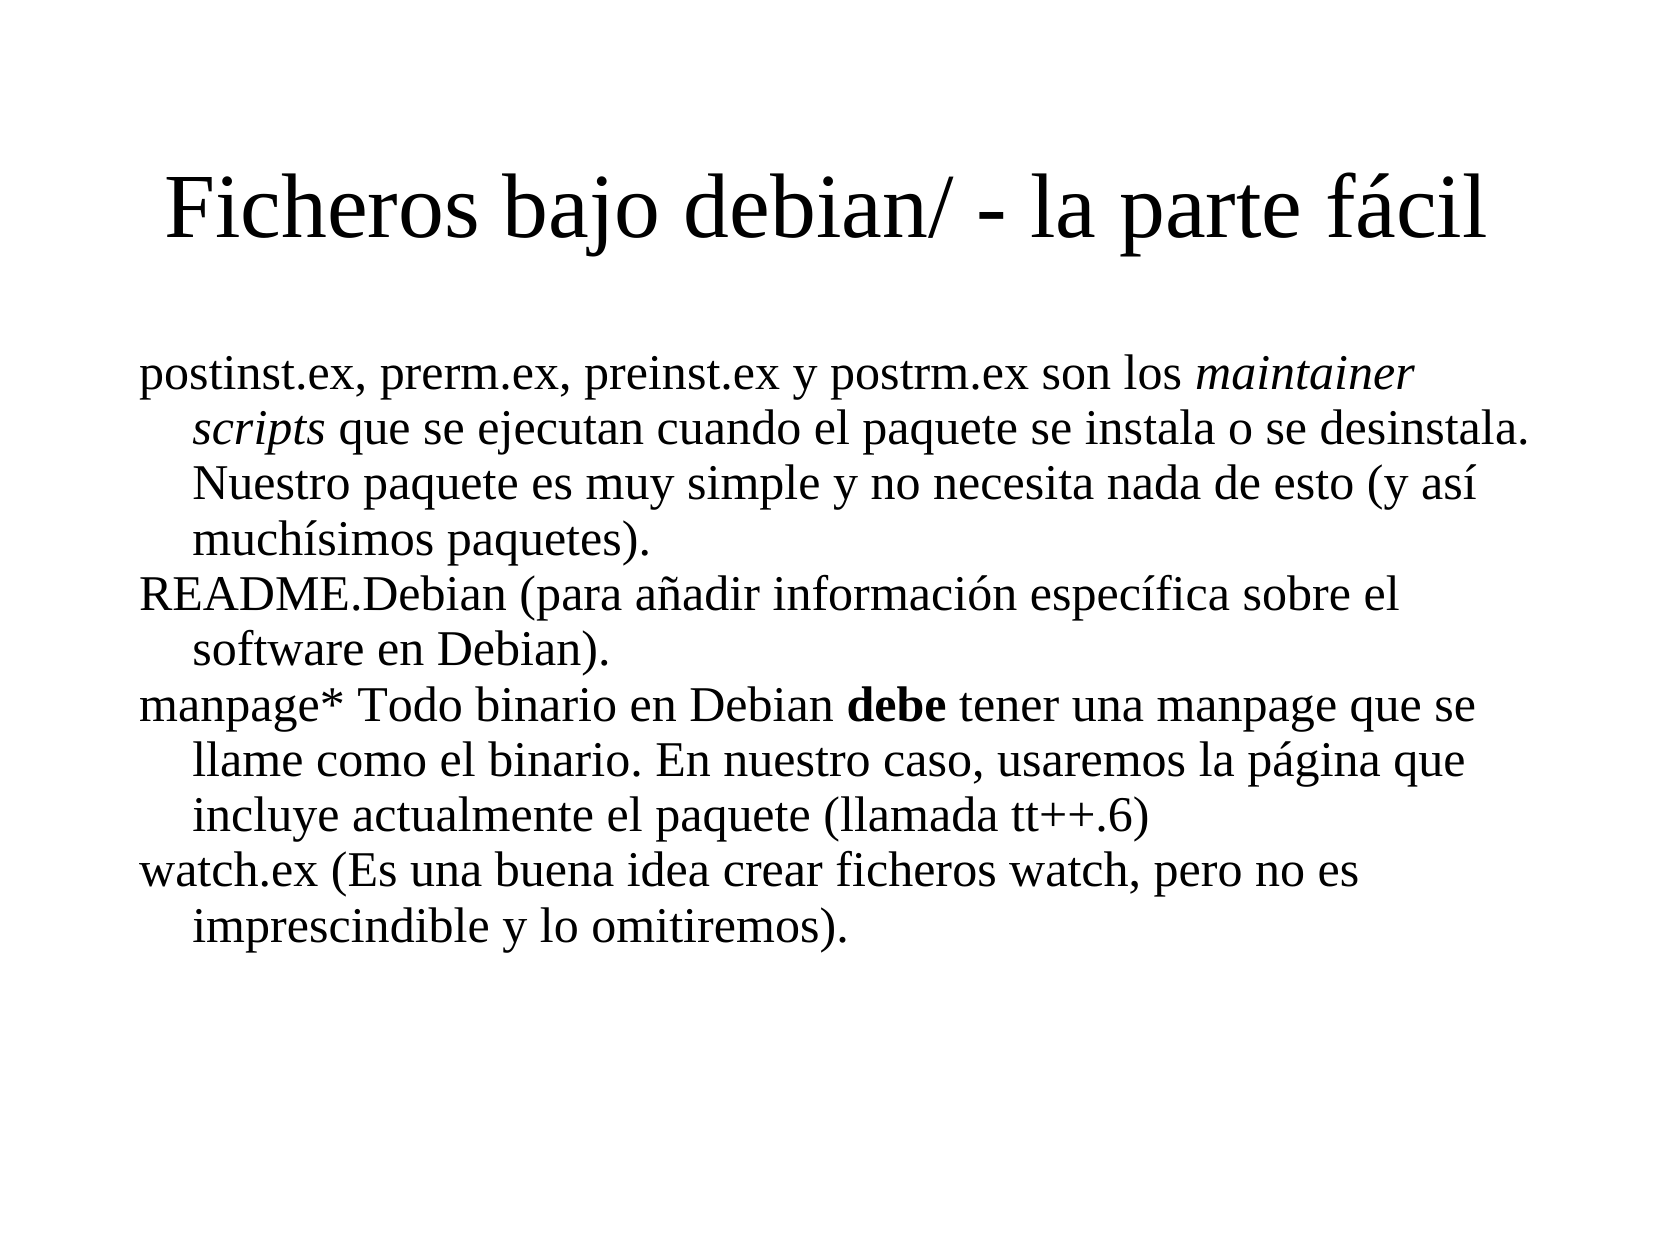

# Ficheros bajo debian/ - la parte fácil
postinst.ex, prerm.ex, preinst.ex y postrm.ex son los maintainer scripts que se ejecutan cuando el paquete se instala o se desinstala. Nuestro paquete es muy simple y no necesita nada de esto (y así muchísimos paquetes).
README.Debian (para añadir información específica sobre el software en Debian).
manpage* Todo binario en Debian debe tener una manpage que se llame como el binario. En nuestro caso, usaremos la página que incluye actualmente el paquete (llamada tt++.6)
watch.ex (Es una buena idea crear ficheros watch, pero no es imprescindible y lo omitiremos).